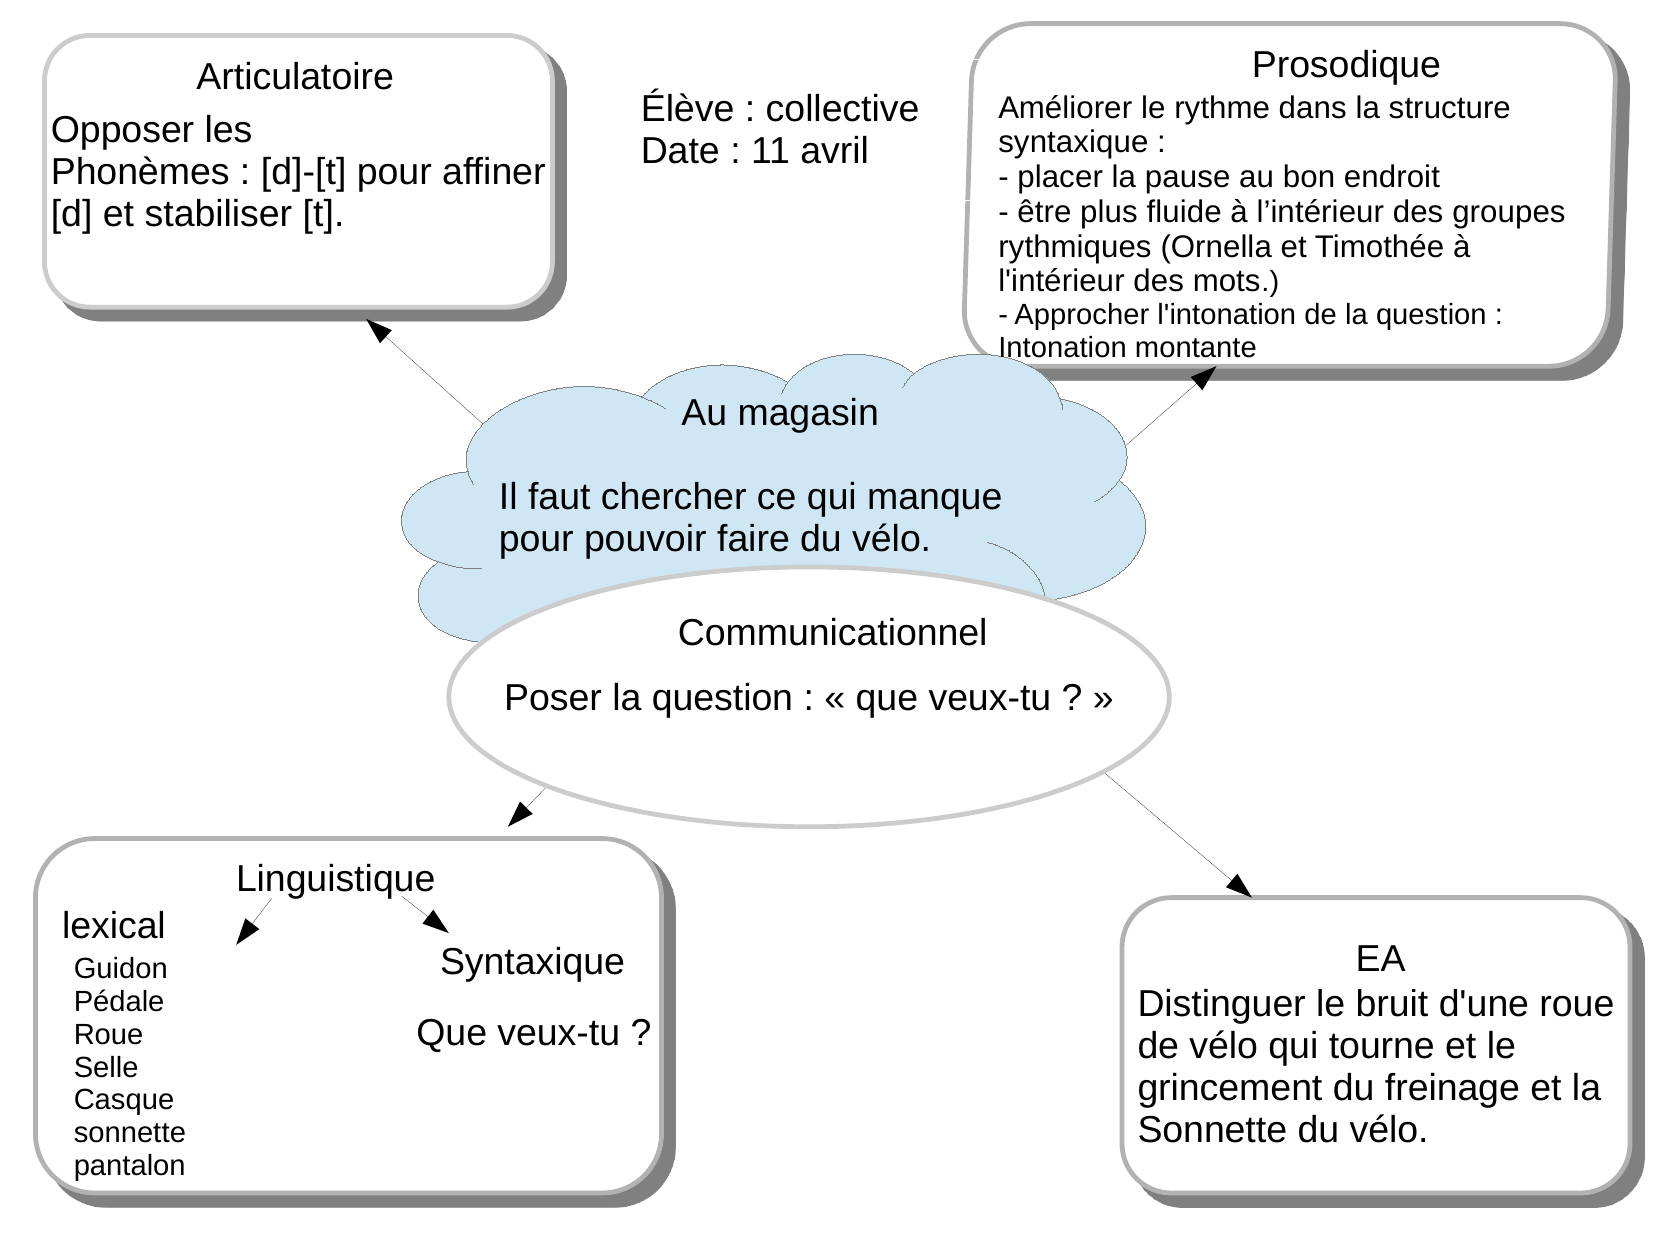

Opposer les
Phonèmes : [d]-[t] pour affiner
[d] et stabiliser [t].
Prosodique
Articulatoire
#
Élève : collective
Date : 11 avril
Améliorer le rythme dans la structure syntaxique :
- placer la pause au bon endroit
- être plus fluide à l’intérieur des groupes rythmiques (Ornella et Timothée à l'intérieur des mots.)
- Approcher l'intonation de la question :
Intonation montante
Au magasin
Il faut chercher ce qui manque
pour pouvoir faire du vélo.
Poser la question : « que veux-tu ? »
Communicationnel
Linguistique
lexical
Distinguer le bruit d'une roue
de vélo qui tourne et le
grincement du freinage et la
Sonnette du vélo.
EA
Syntaxique
Guidon
Pédale
Roue
Selle
Casque
sonnette
pantalon
Que veux-tu ?